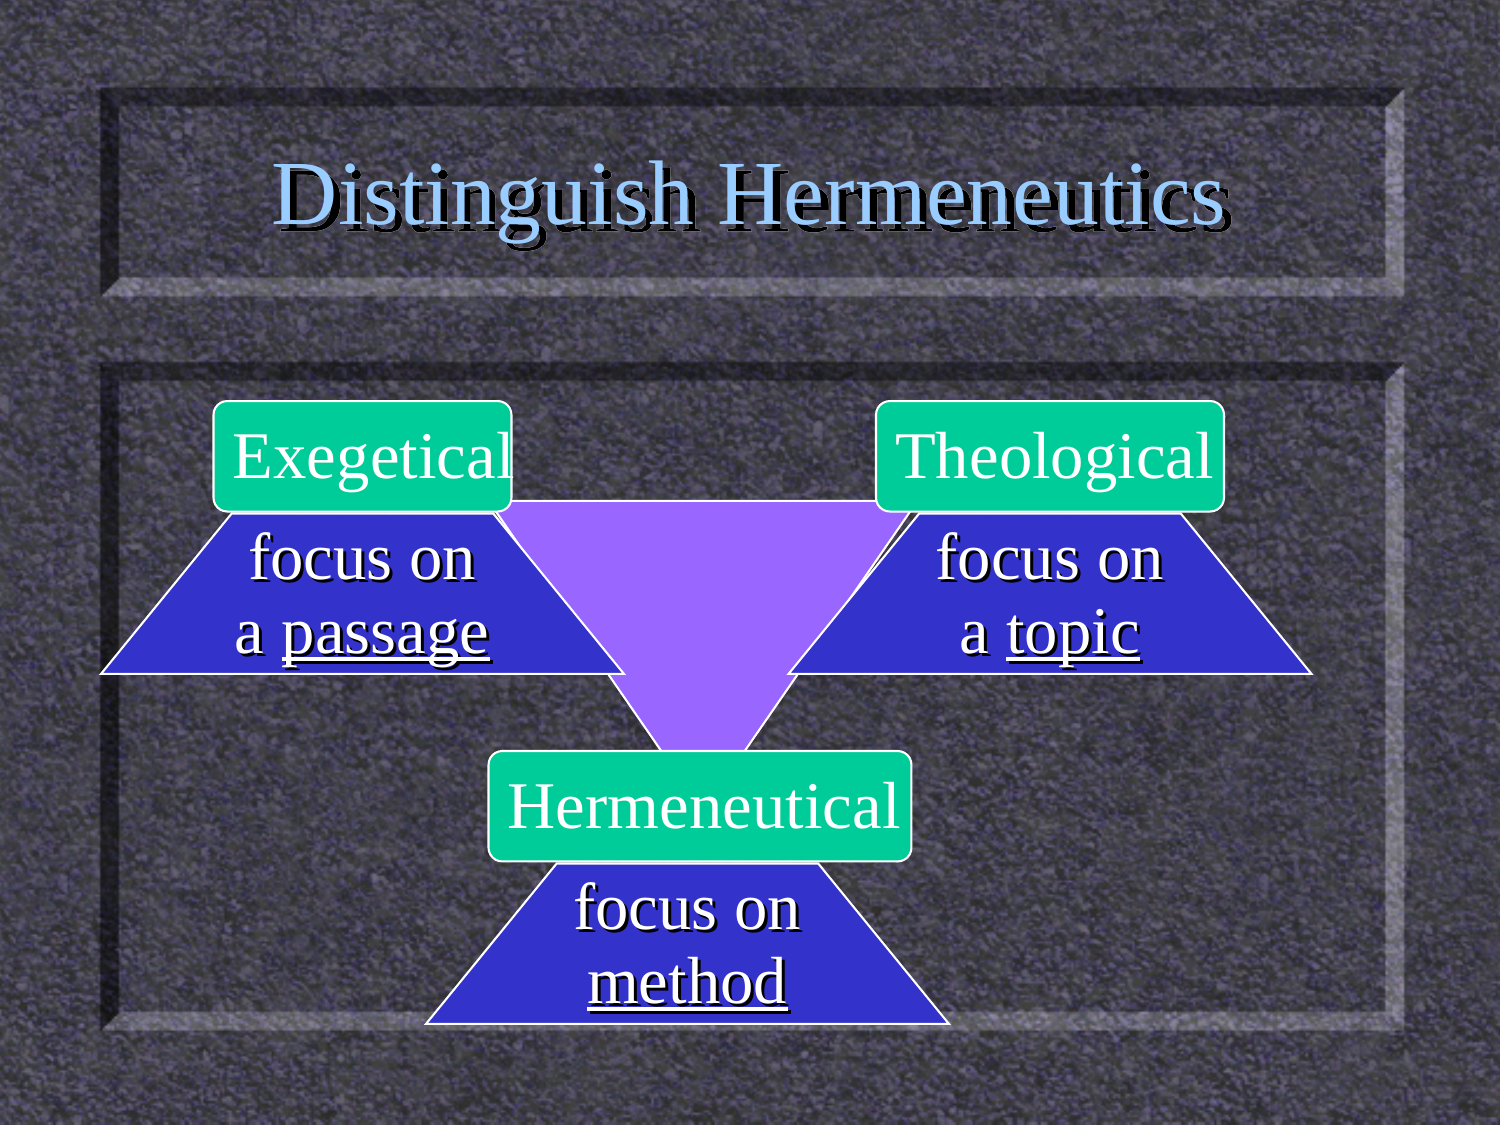

# Distinguish Hermeneutics
Exegetical
Theological
focus on
a passage
focus on
a topic
Hermeneutical
focus on
method